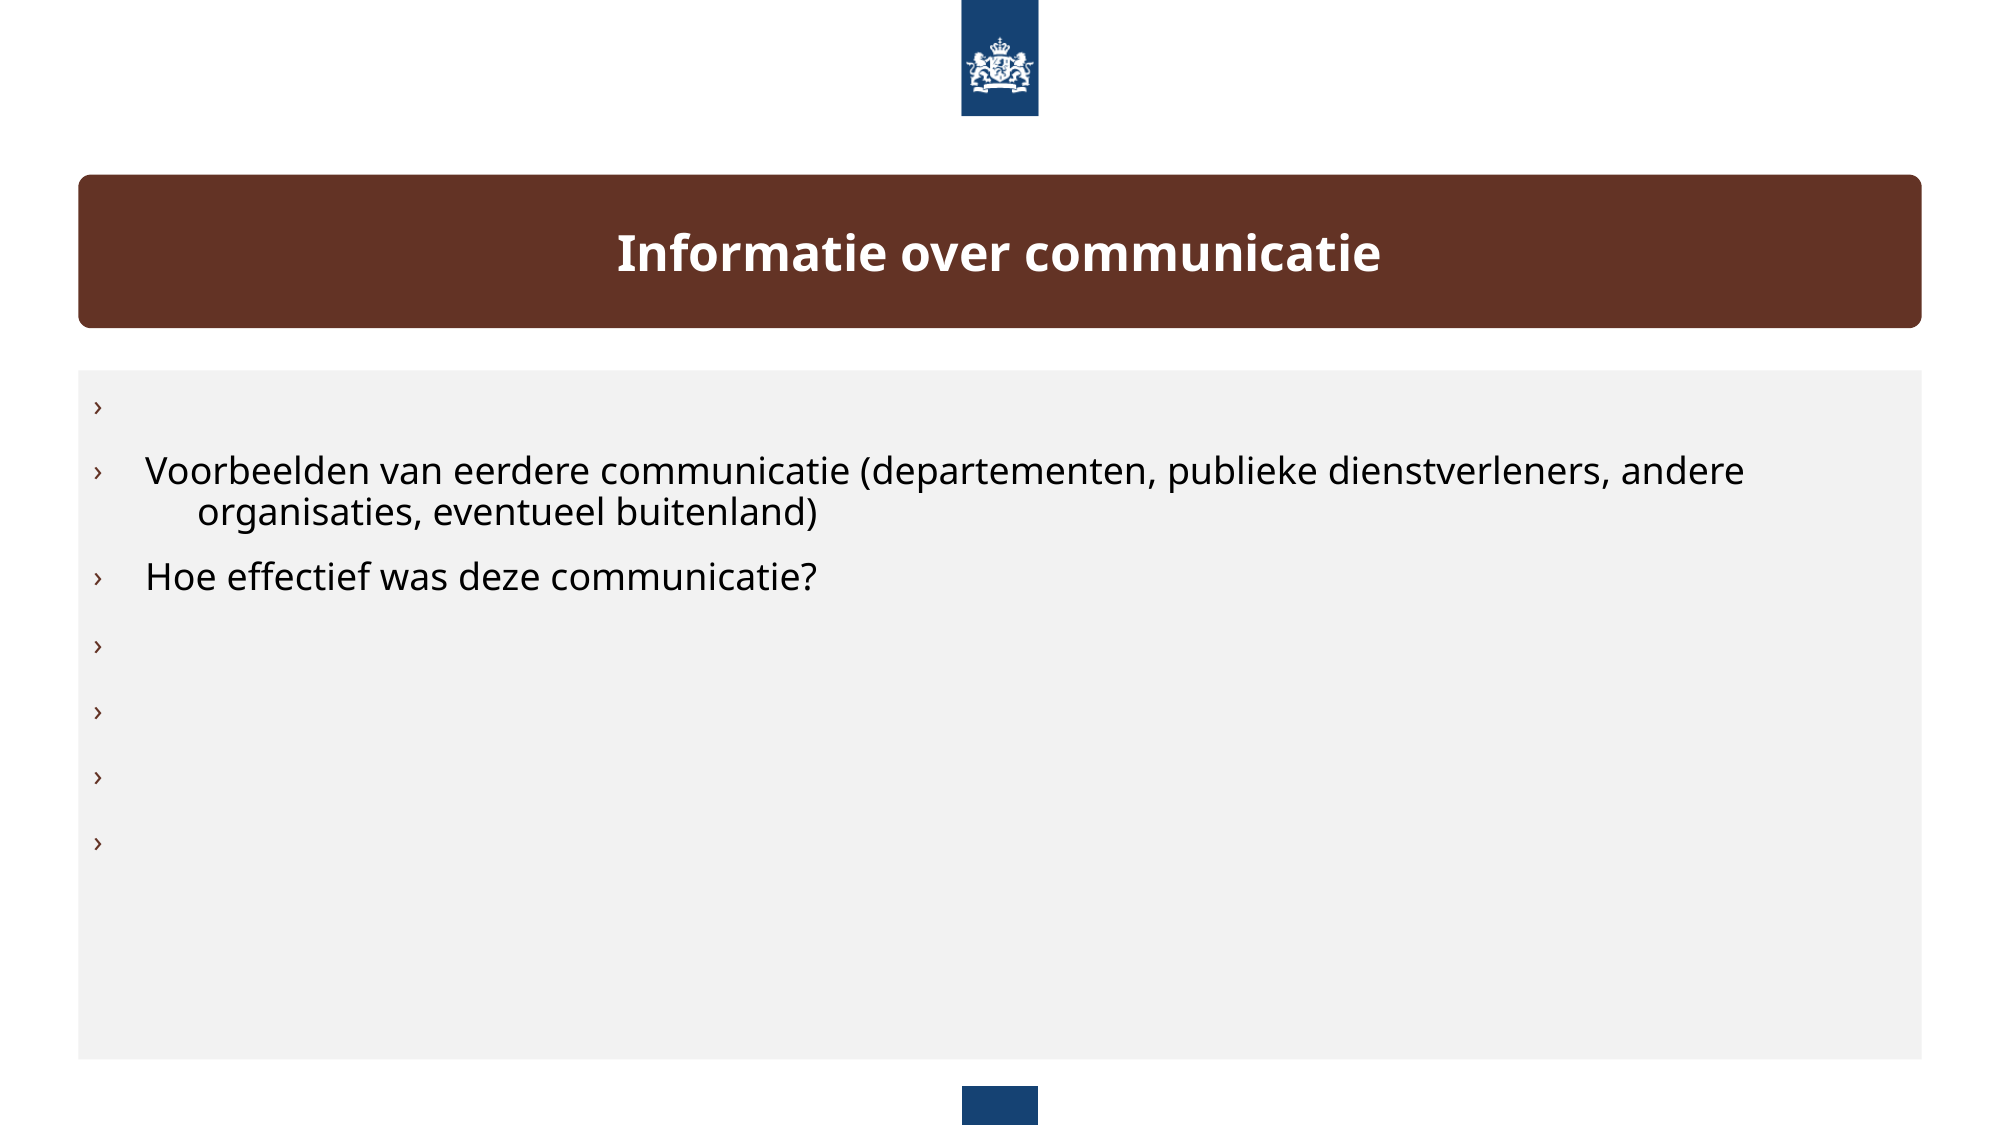

Informatie over communicatie
Voorbeelden van eerdere communicatie (departementen, publieke dienstverleners, andere organisaties, eventueel buitenland)
Hoe effectief was deze communicatie?